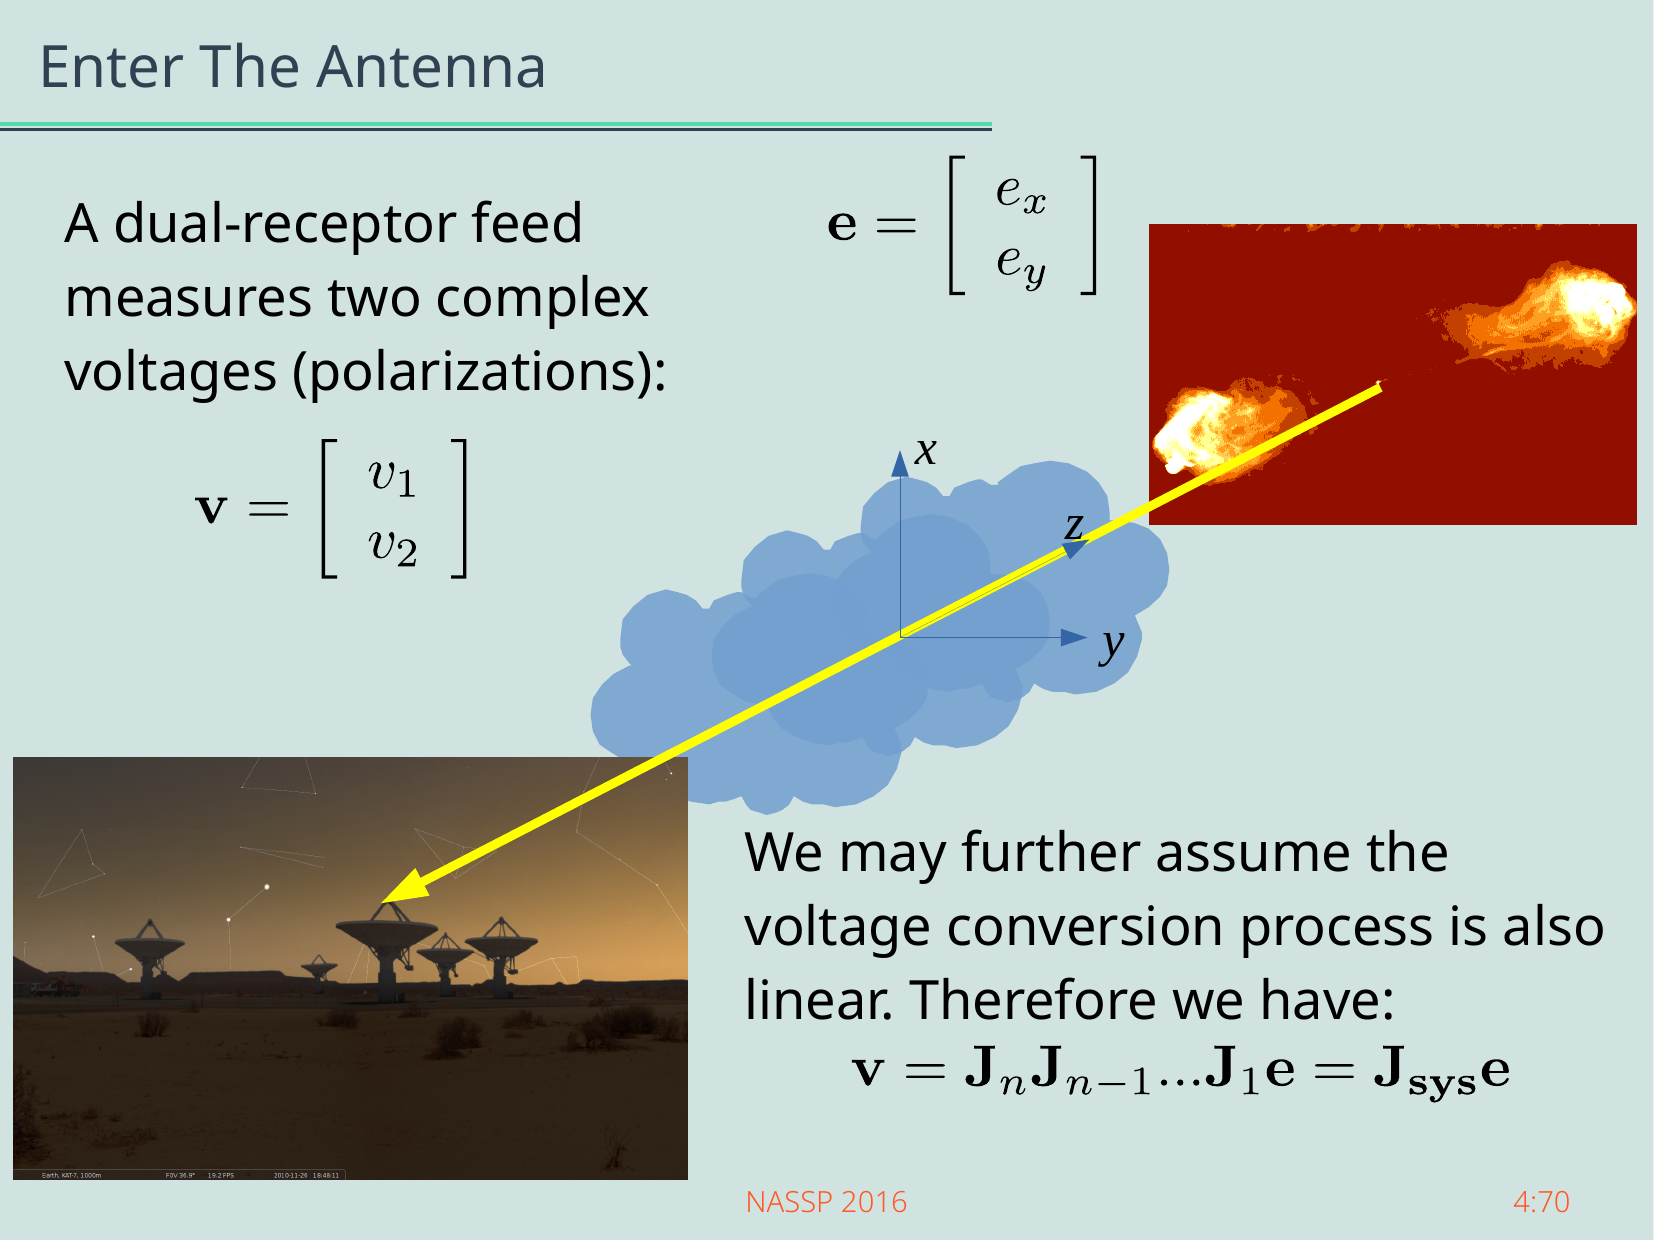

Enter The Antenna
A dual-receptor feed measures two complex voltages (polarizations):
x
z
y
We may further assume the voltage conversion process is also linear. Therefore we have:
NASSP 2016
4